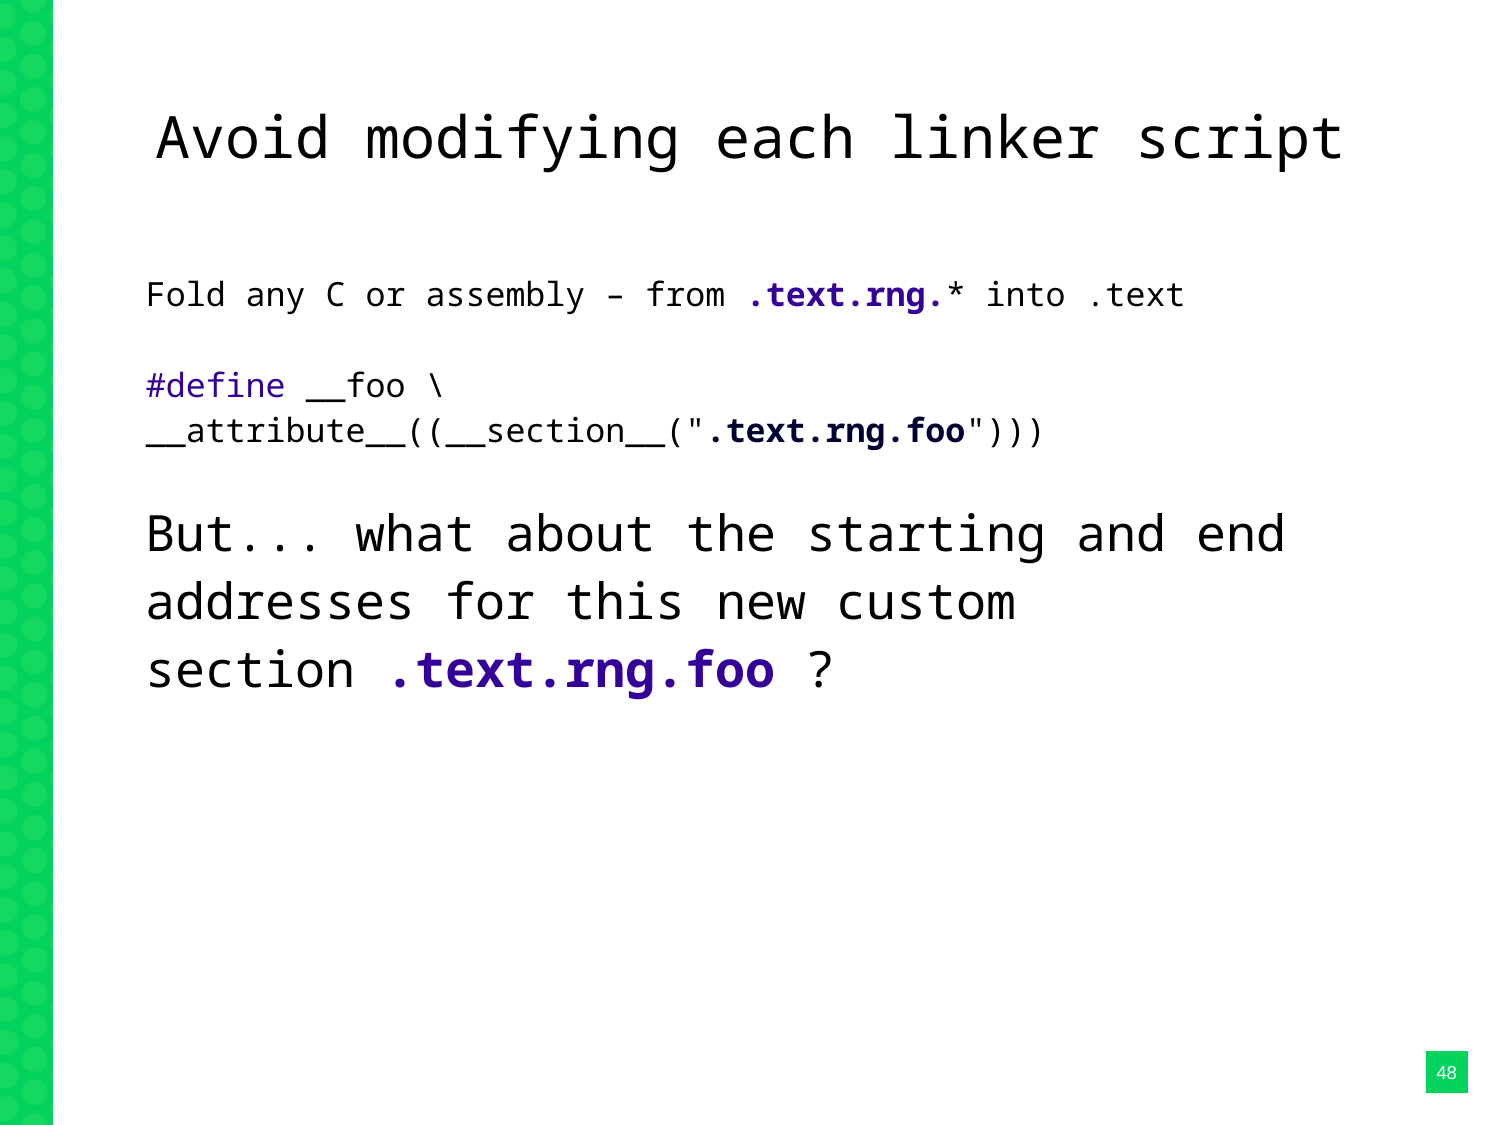

# Avoid modifying each linker script
Fold any C or assembly – from .text.rng.* into .text
#define __foo \
__attribute__((__section__(".text.rng.foo")))
But... what about the starting and end addresses for this new custom section .text.rng.foo ?